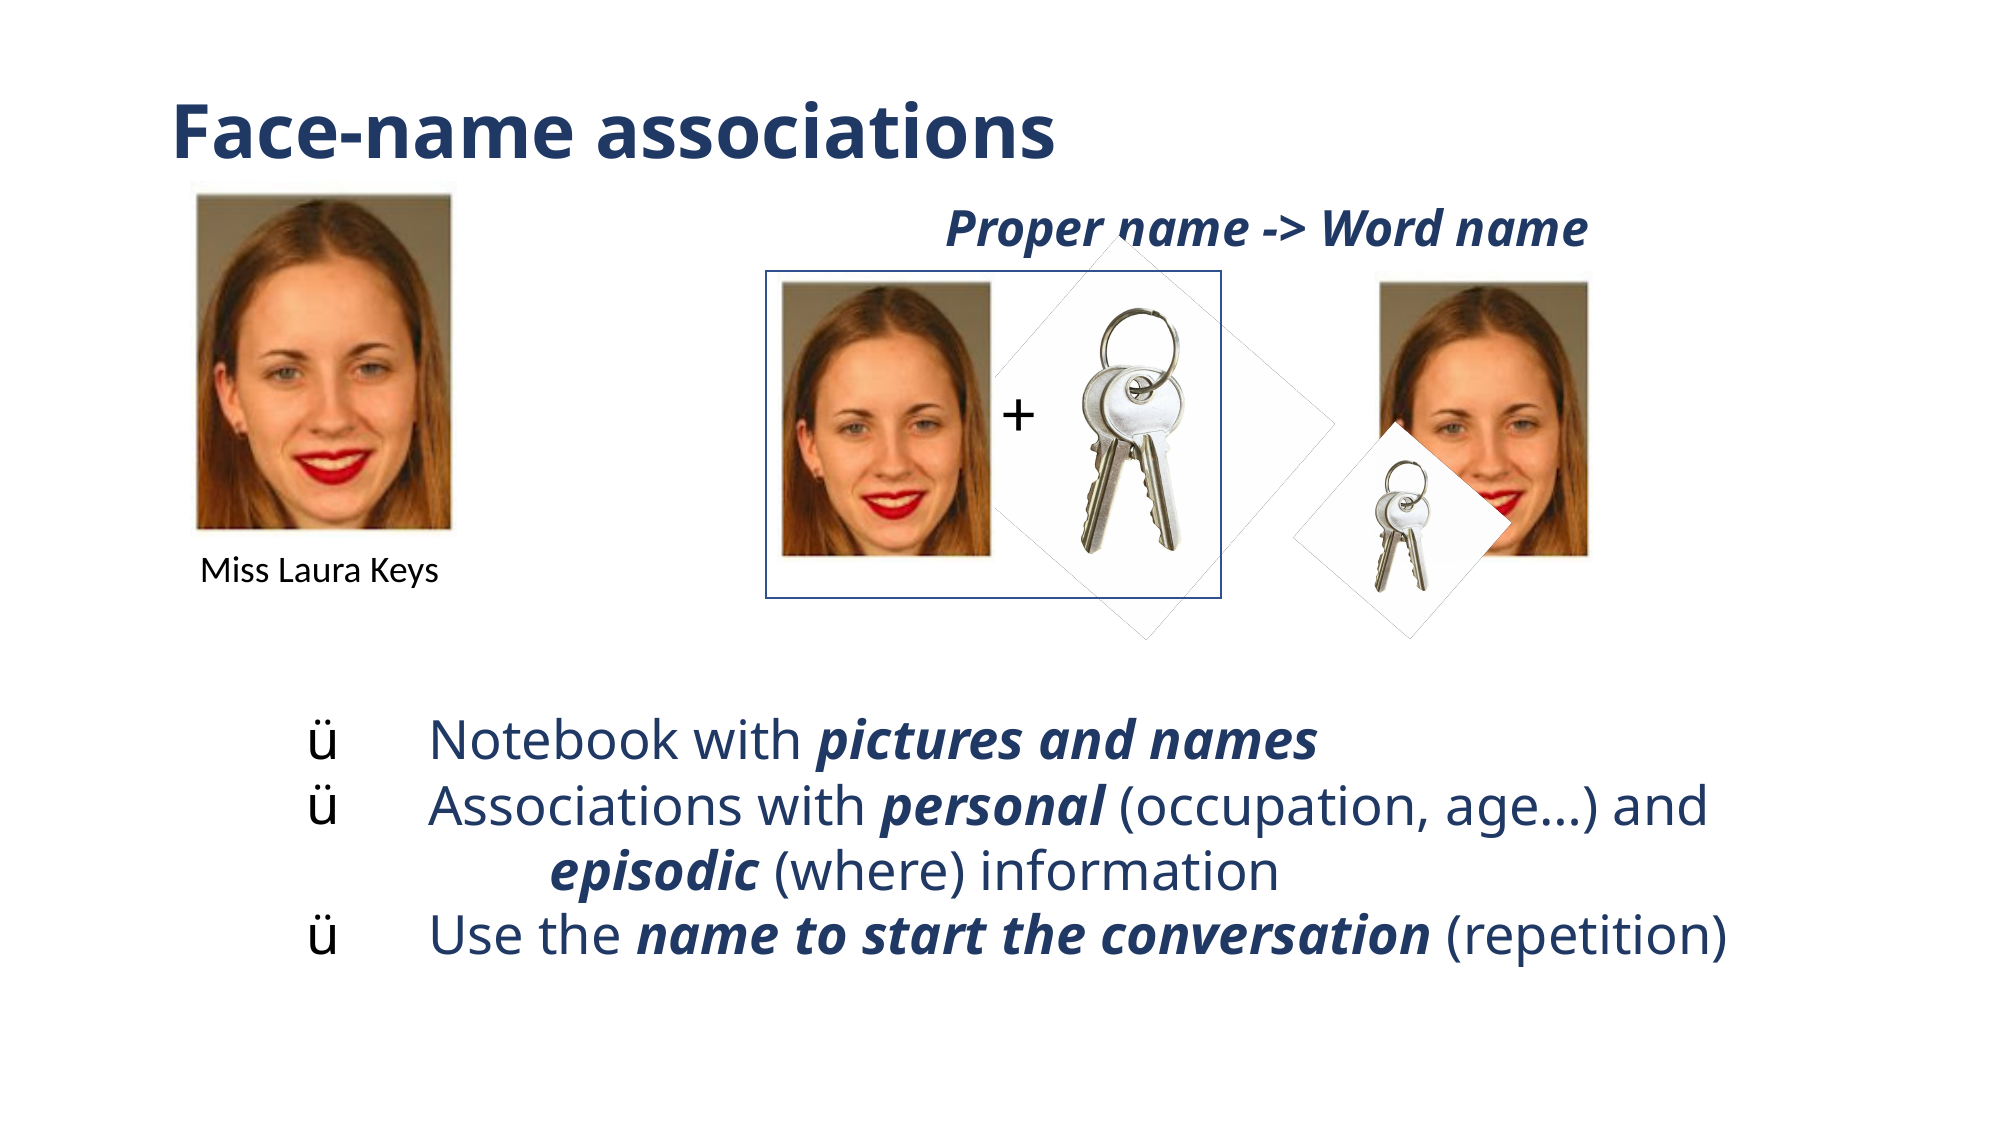

Face-name associations
Proper name -> Word name
+
Miss Laura Keys
Notebook with pictures and names
Associations with personal (occupation, age…) and episodic (where) information
Use the name to start the conversation (repetition)